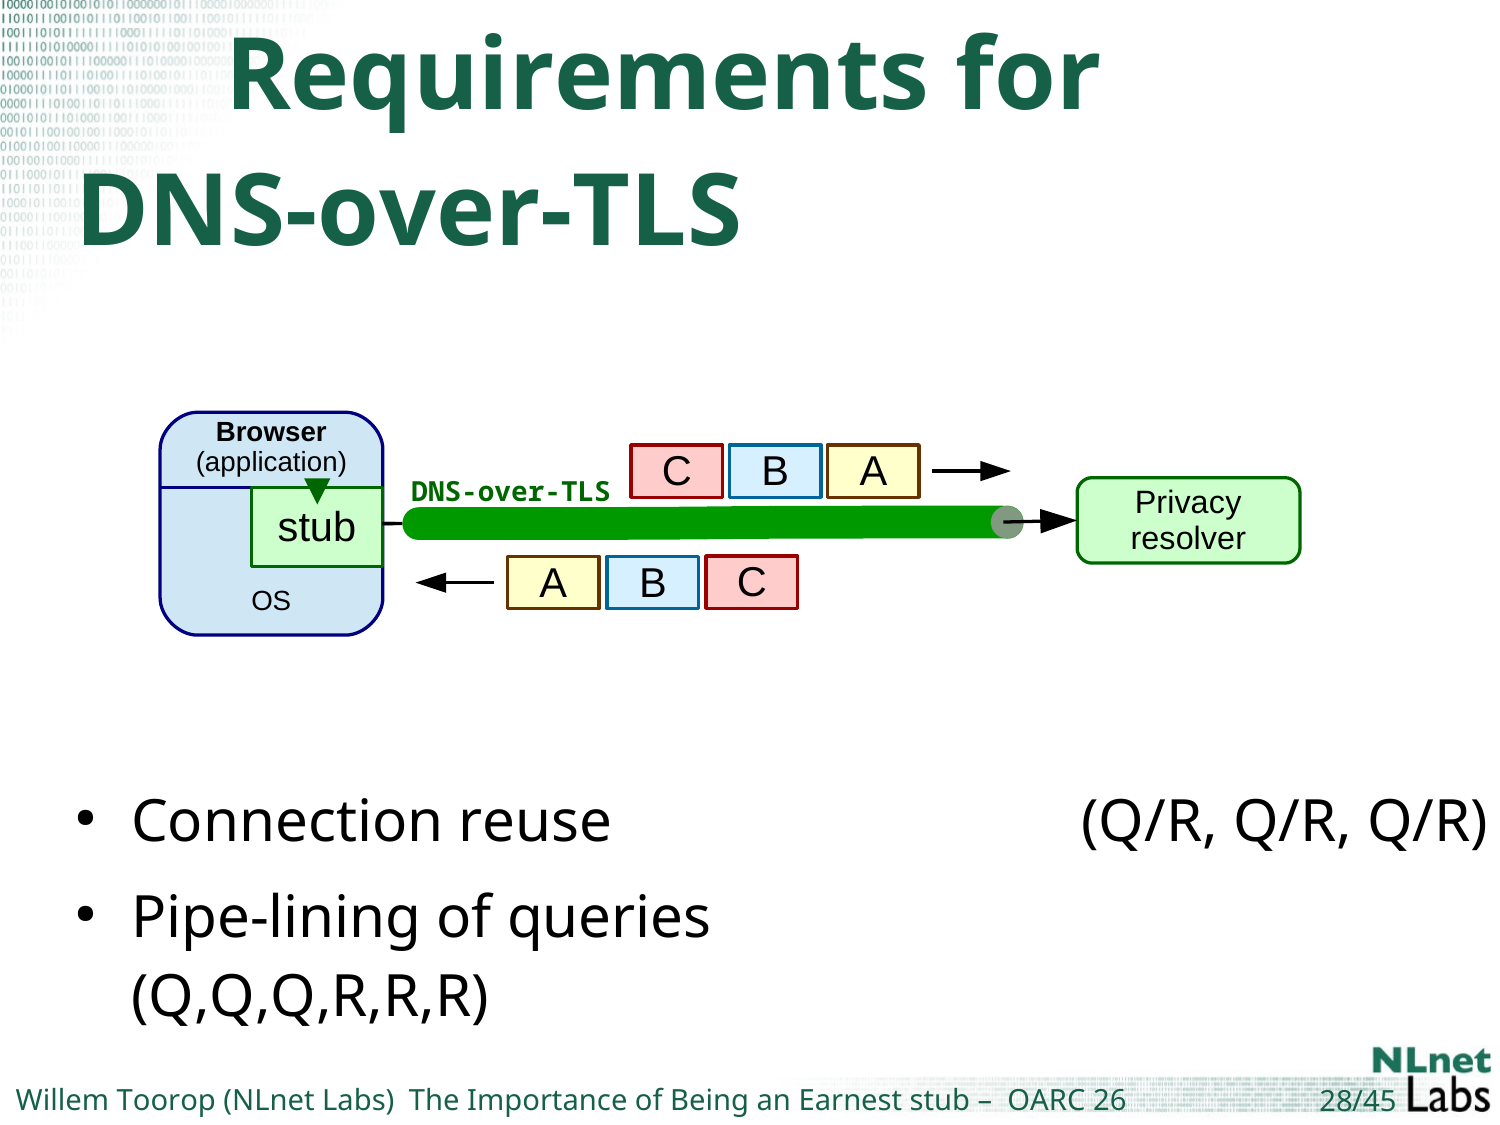

# Requirements for DNS-over-TLS
Connection reuse			 (Q/R, Q/R, Q/R)
Pipe-lining of queries				(Q,Q,Q,R,R,R)